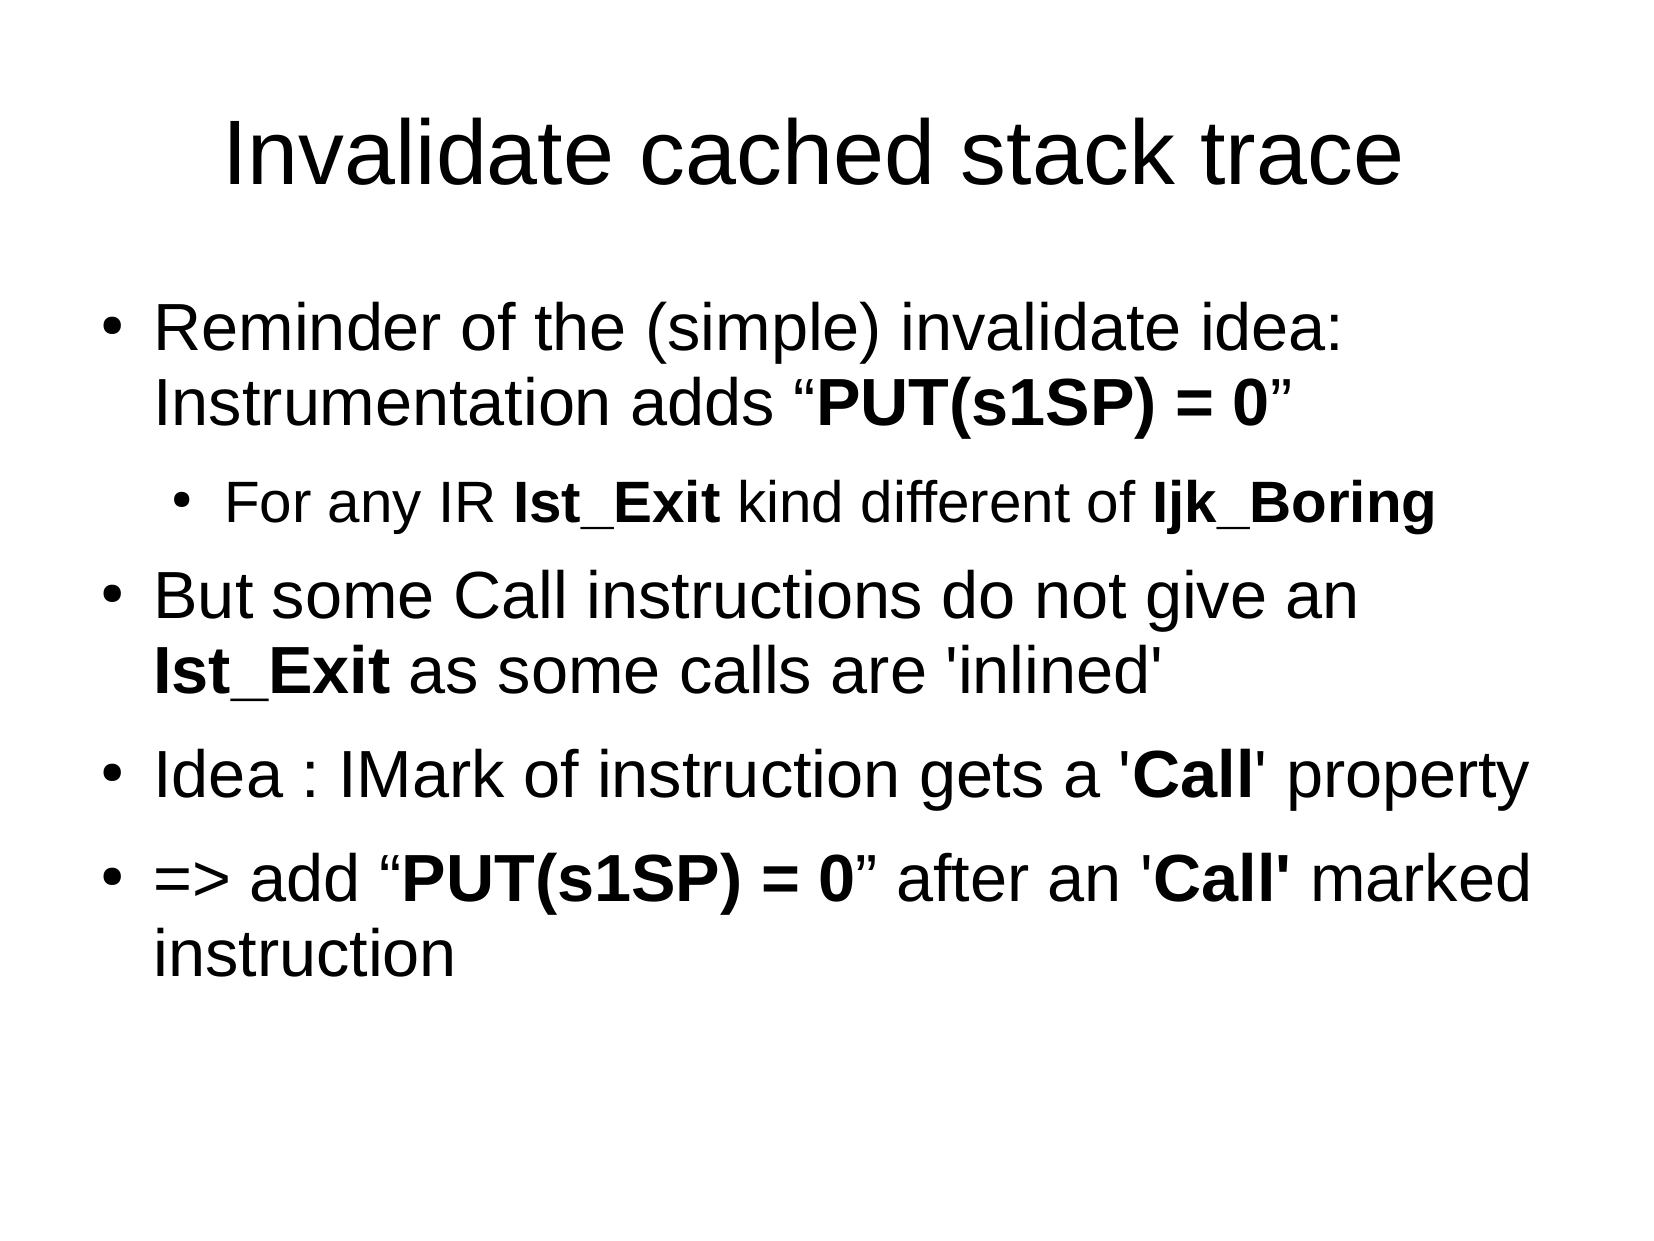

# Invalidate cached stack trace
Reminder of the (simple) invalidate idea:
Instrumentation adds “PUT(s1SP) = 0”
For any IR Ist_Exit kind different of Ijk_Boring
But some Call instructions do not give an Ist_Exit as some calls are 'inlined'
Idea : IMark of instruction gets a 'Call' property
=> add “PUT(s1SP) = 0” after an 'Call' marked instruction